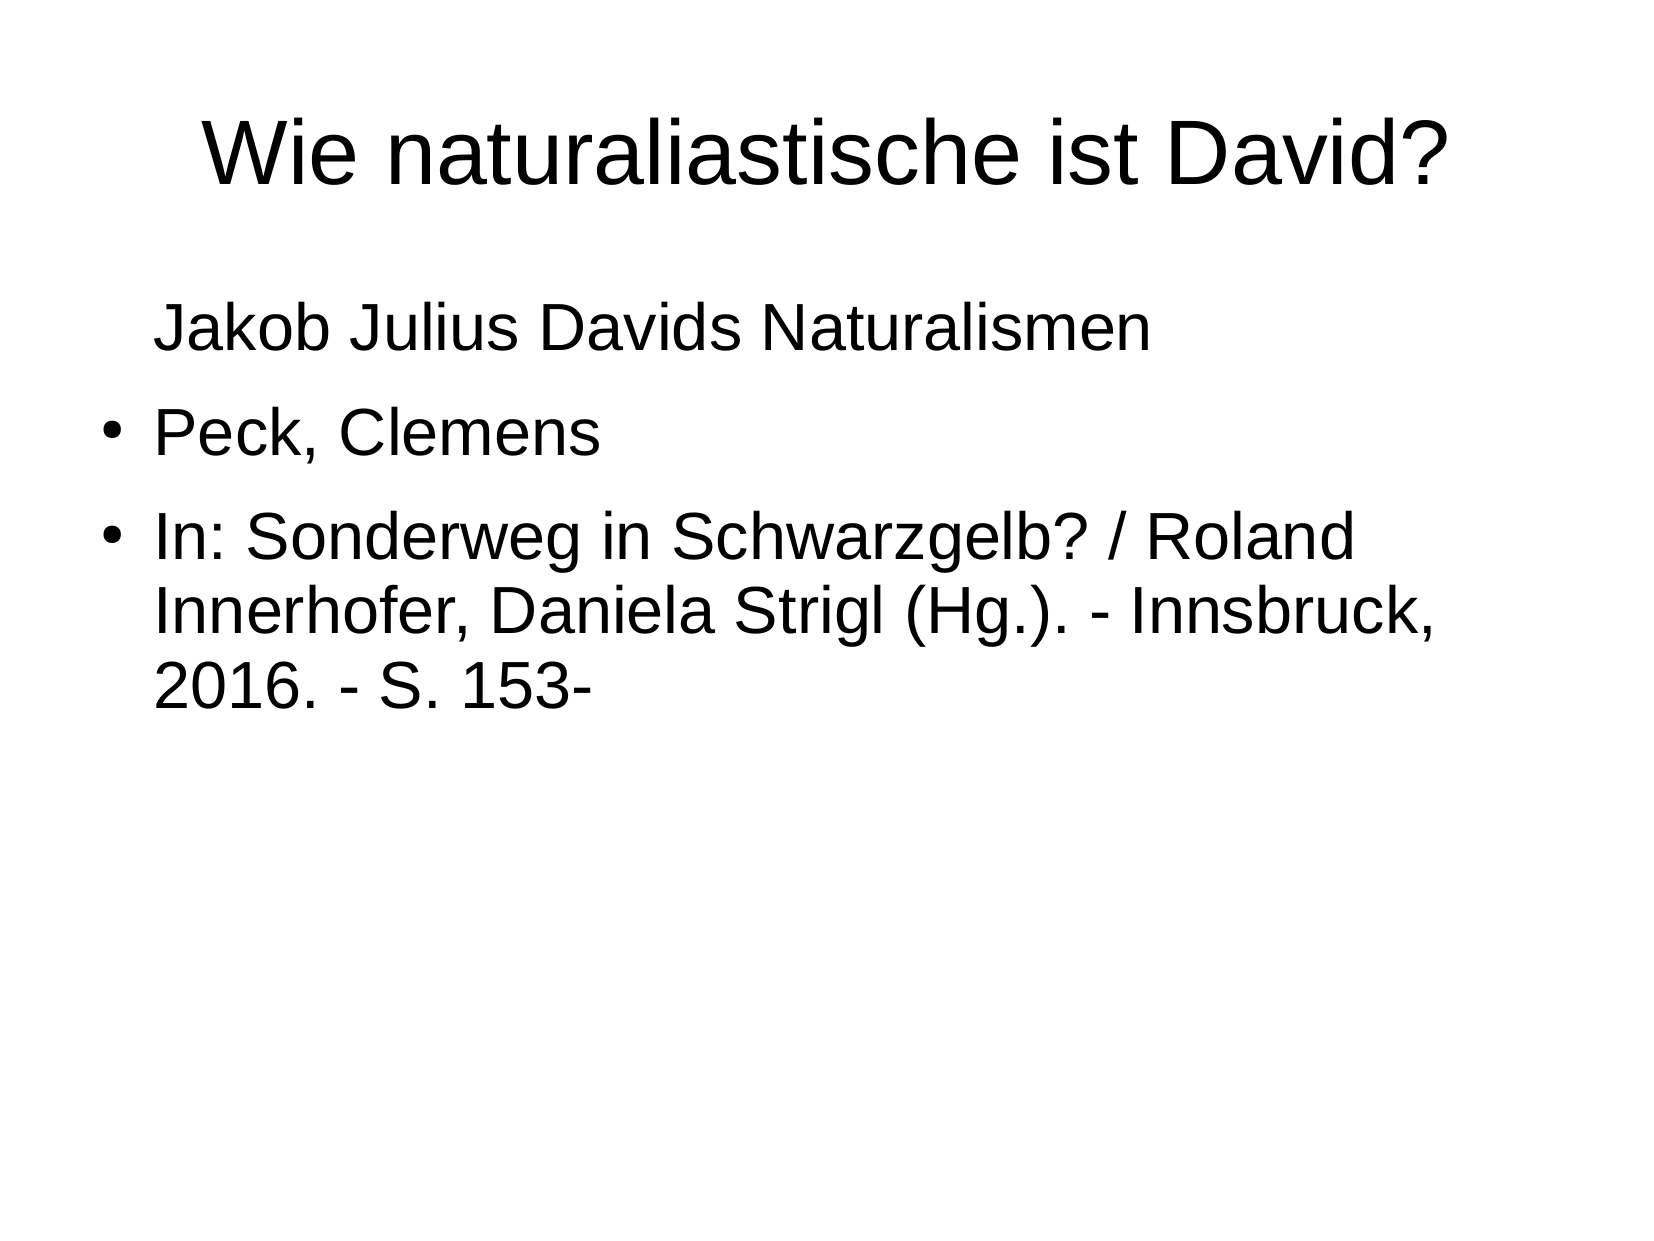

# Wie naturaliastische ist David?
Jakob Julius Davids Naturalismen
Peck, Clemens
In: Sonderweg in Schwarzgelb? / Roland Innerhofer, Daniela Strigl (Hg.). - Innsbruck, 2016. - S. 153-